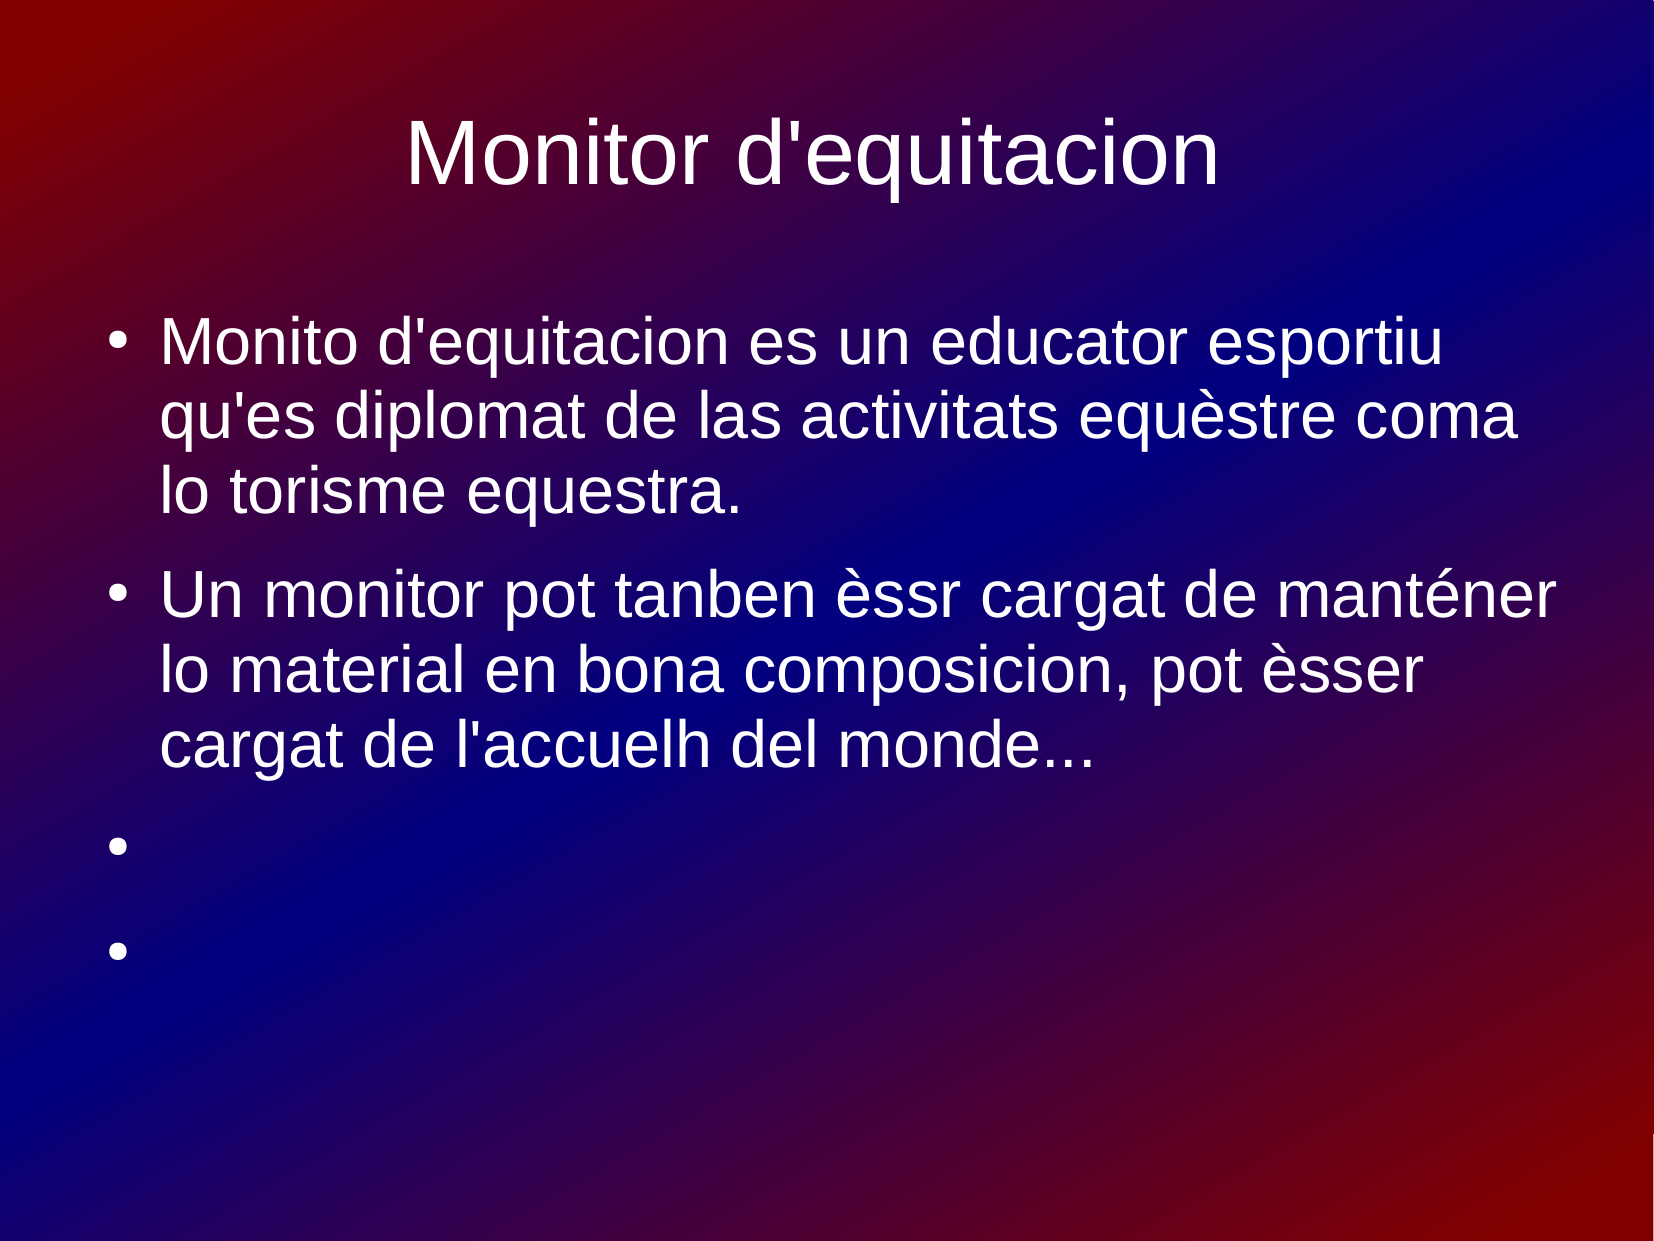

# Monitor d'equitacion
Monito d'equitacion es un educator esportiu qu'es diplomat de las activitats equèstre coma lo torisme equestra.
Un monitor pot tanben èssr cargat de manténer lo material en bona composicion, pot èsser cargat de l'accuelh del monde...